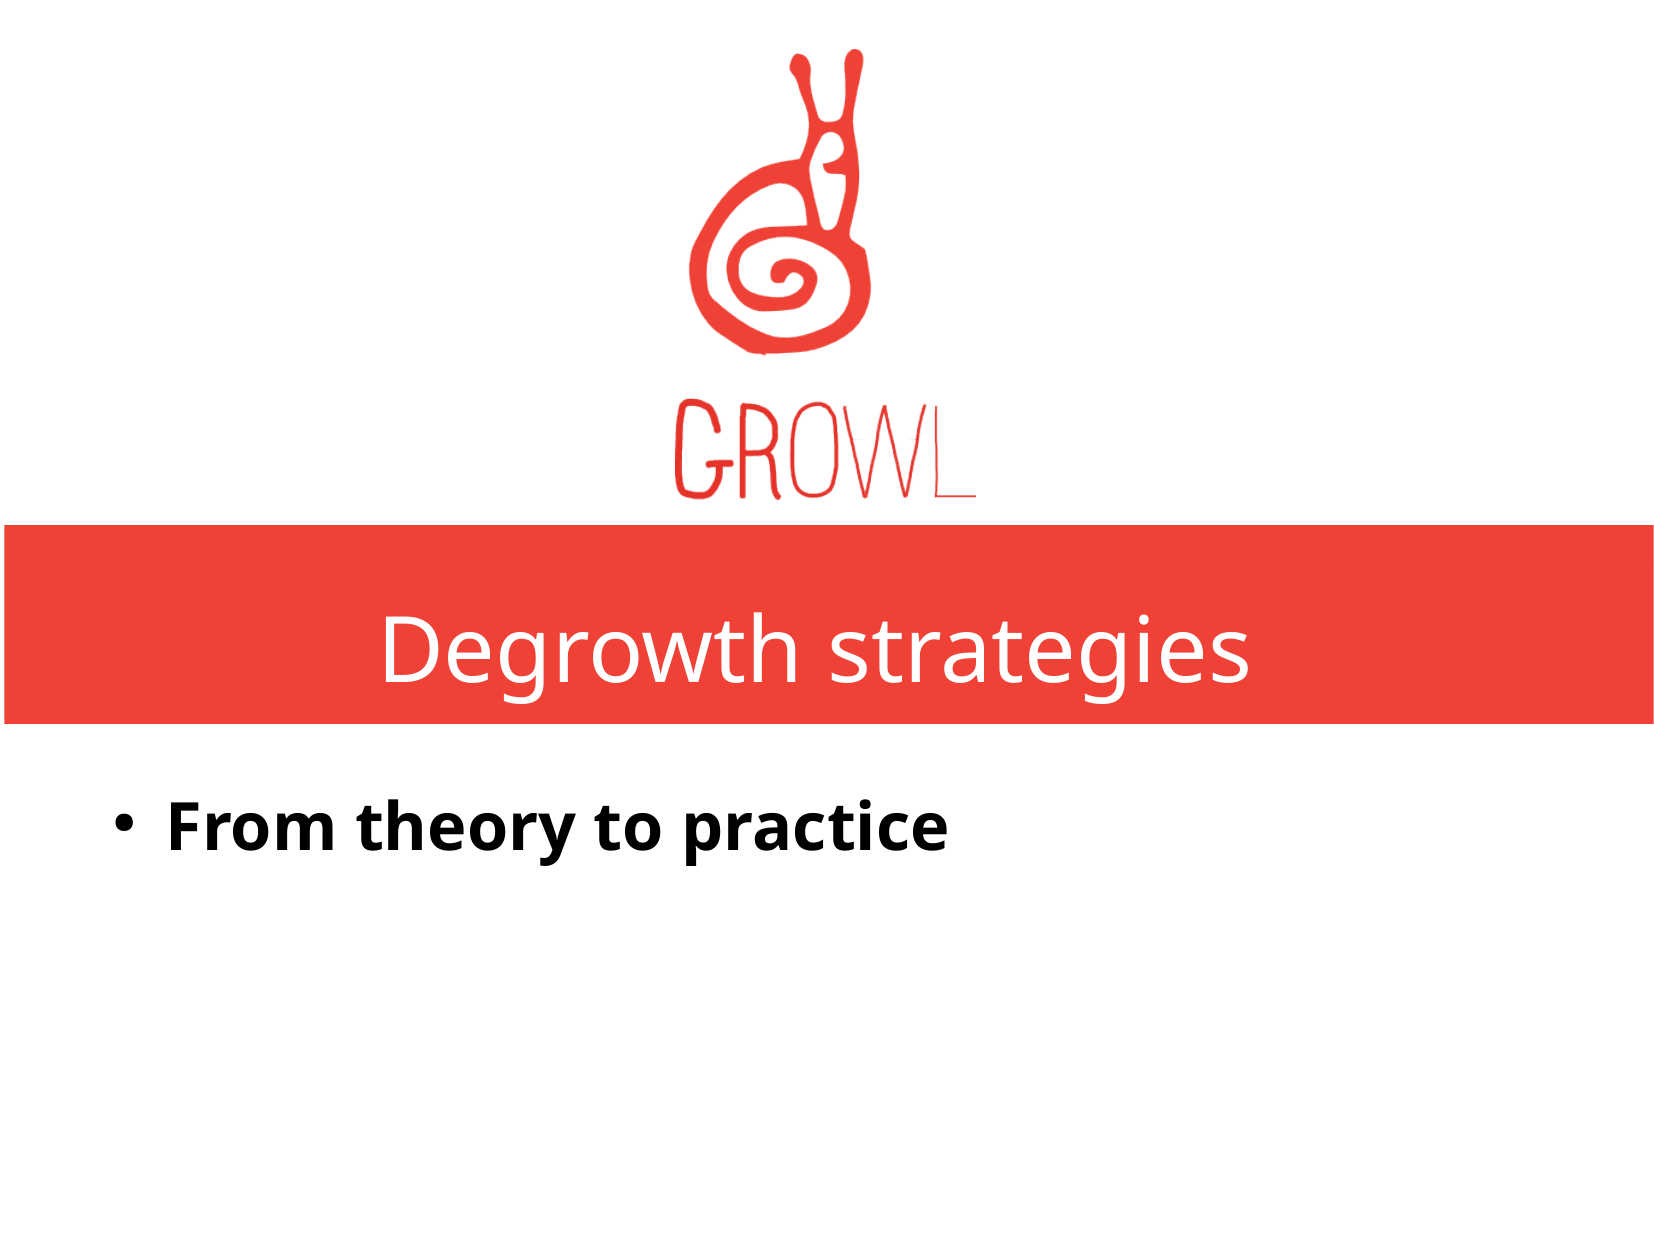

# Degrowth strategies
From theory to practice